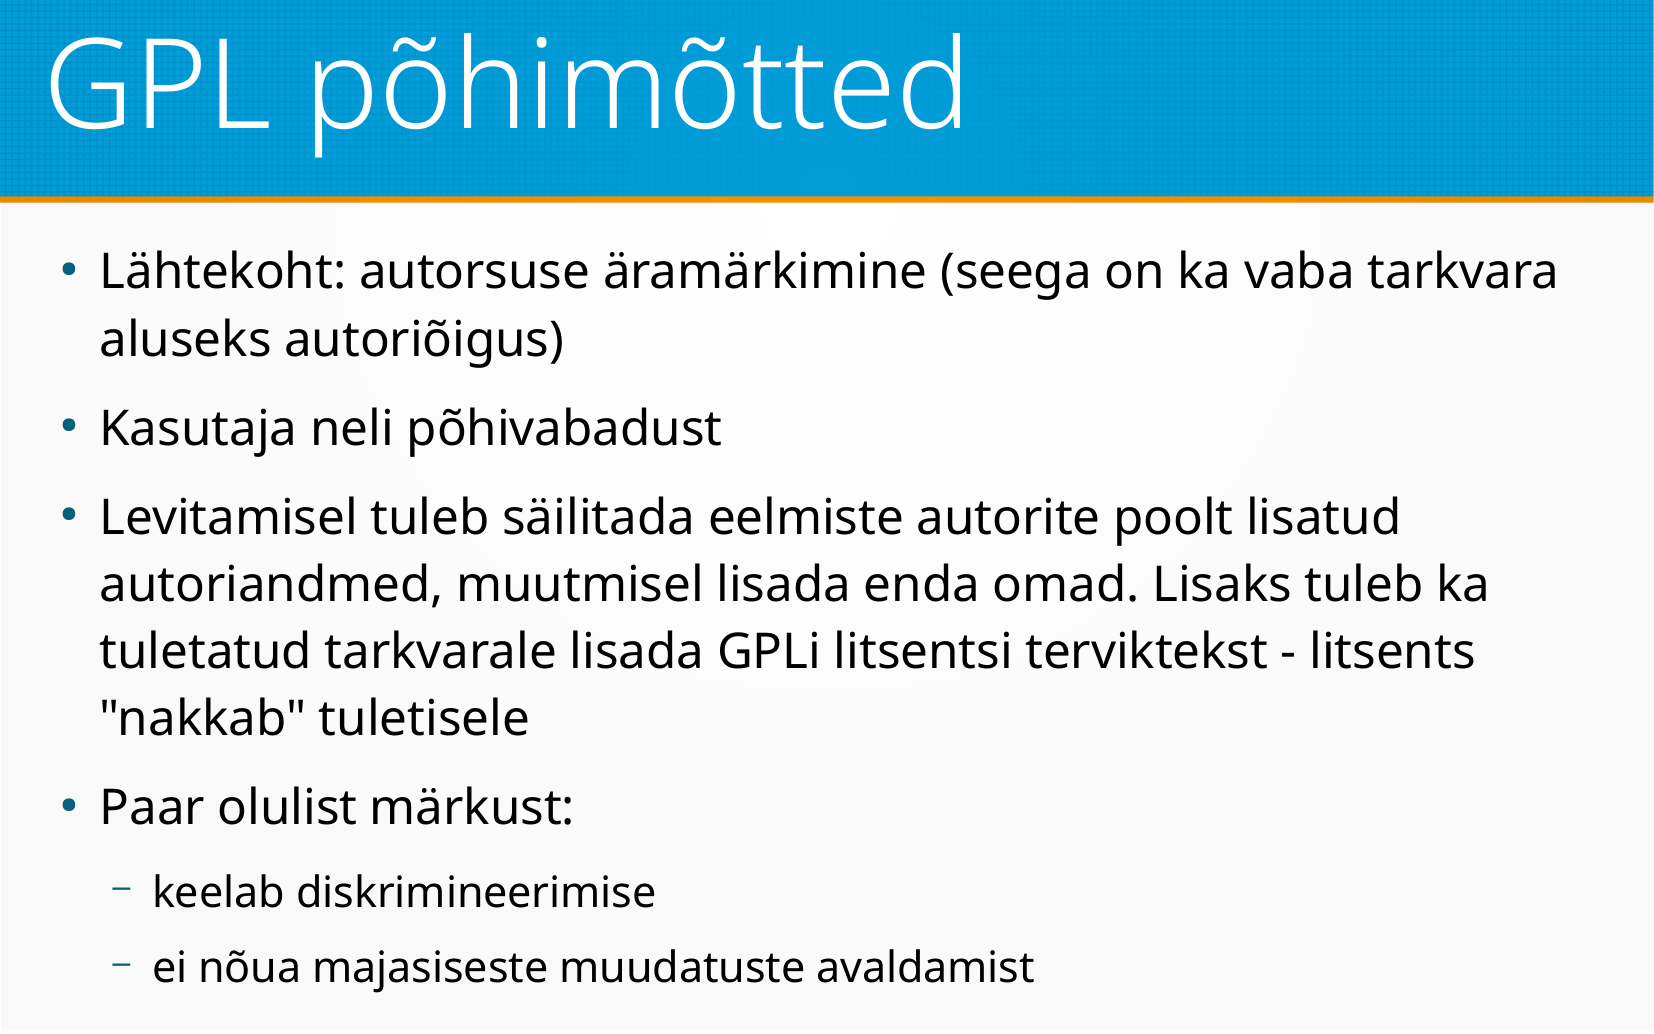

# GPL põhimõtted
Lähtekoht: autorsuse äramärkimine (seega on ka vaba tarkvara aluseks autoriõigus)
Kasutaja neli põhivabadust
Levitamisel tuleb säilitada eelmiste autorite poolt lisatud autoriandmed, muutmisel lisada enda omad. Lisaks tuleb ka tuletatud tarkvarale lisada GPLi litsentsi terviktekst - litsents "nakkab" tuletisele
Paar olulist märkust:
keelab diskrimineerimise
ei nõua majasiseste muudatuste avaldamist